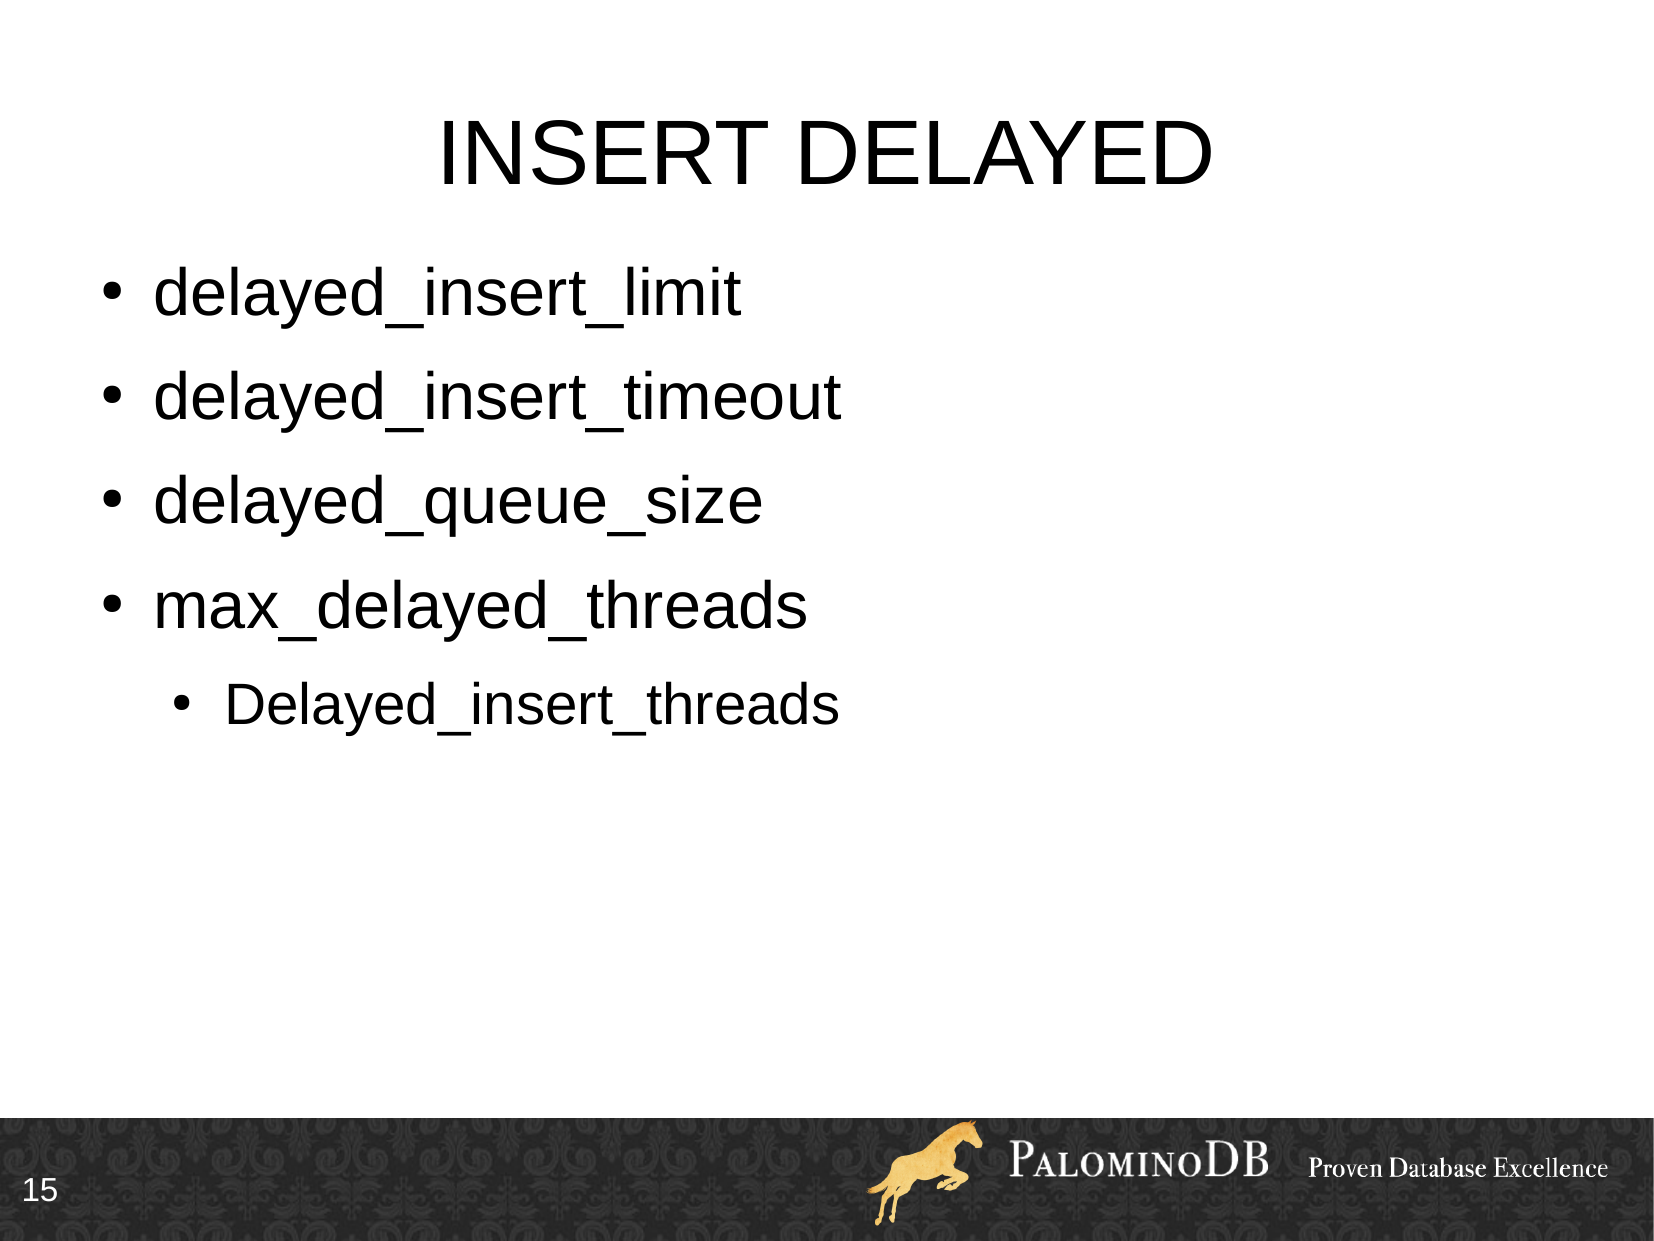

# INSERT DELAYED
delayed_insert_limit
delayed_insert_timeout
delayed_queue_size
max_delayed_threads
Delayed_insert_threads